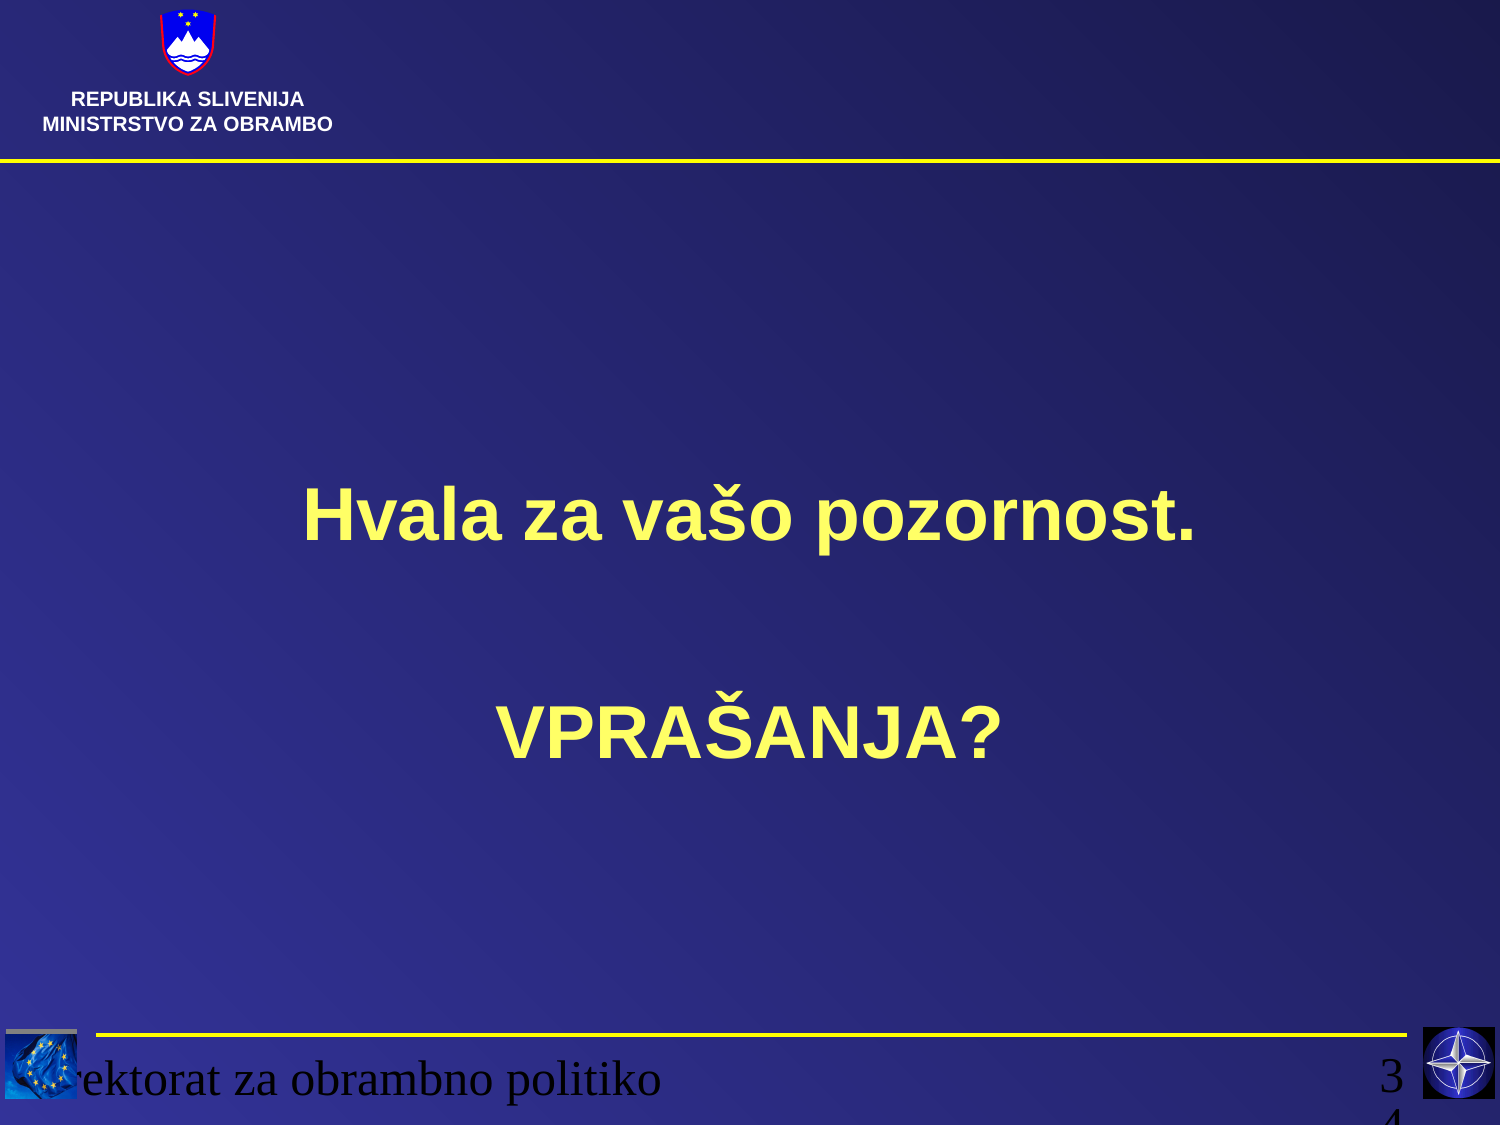

#
Hvala za vašo pozornost.
VPRAŠANJA?
34
Direktorat za obrambno politiko